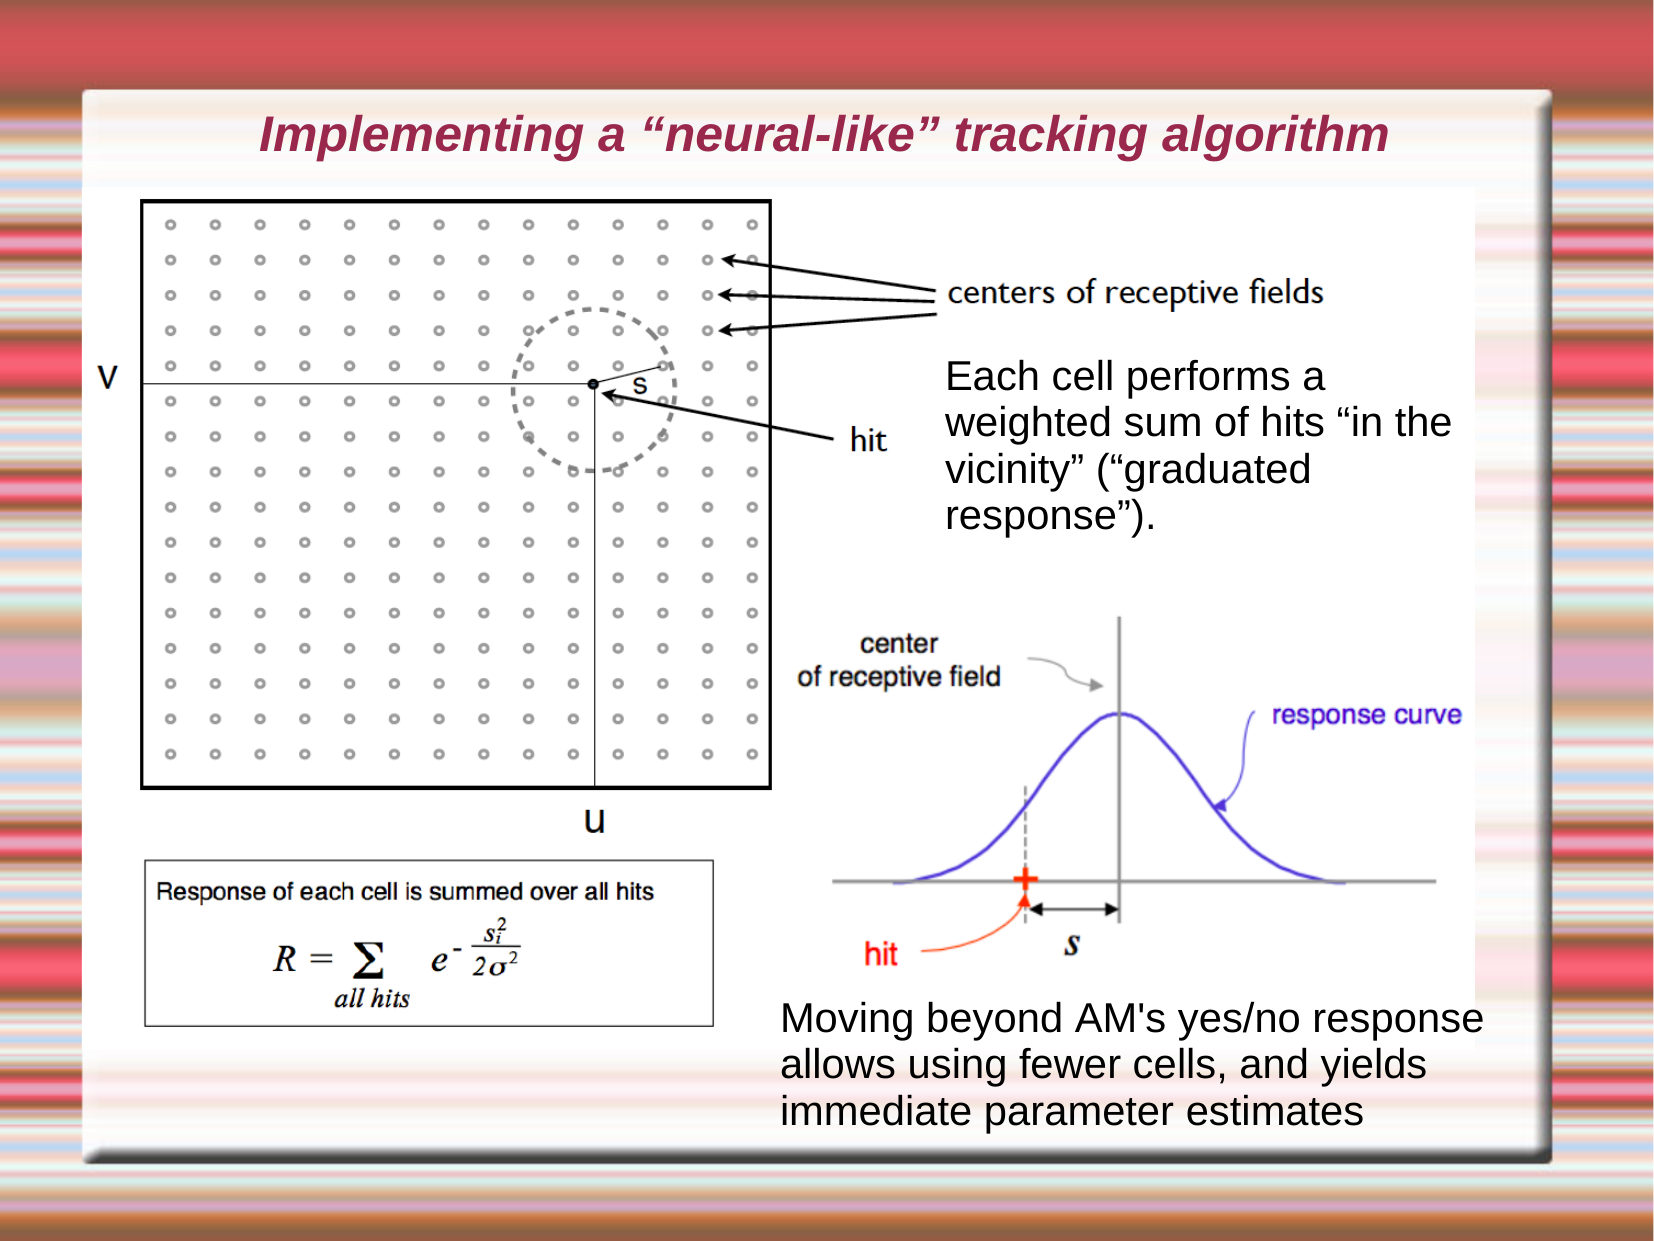

Implementing a “neural-like” tracking algorithm
Each cell performs a weighted sum of hits “in the vicinity” (“graduated response”).
Moving beyond AM's yes/no response allows using fewer cells, and yields immediate parameter estimates